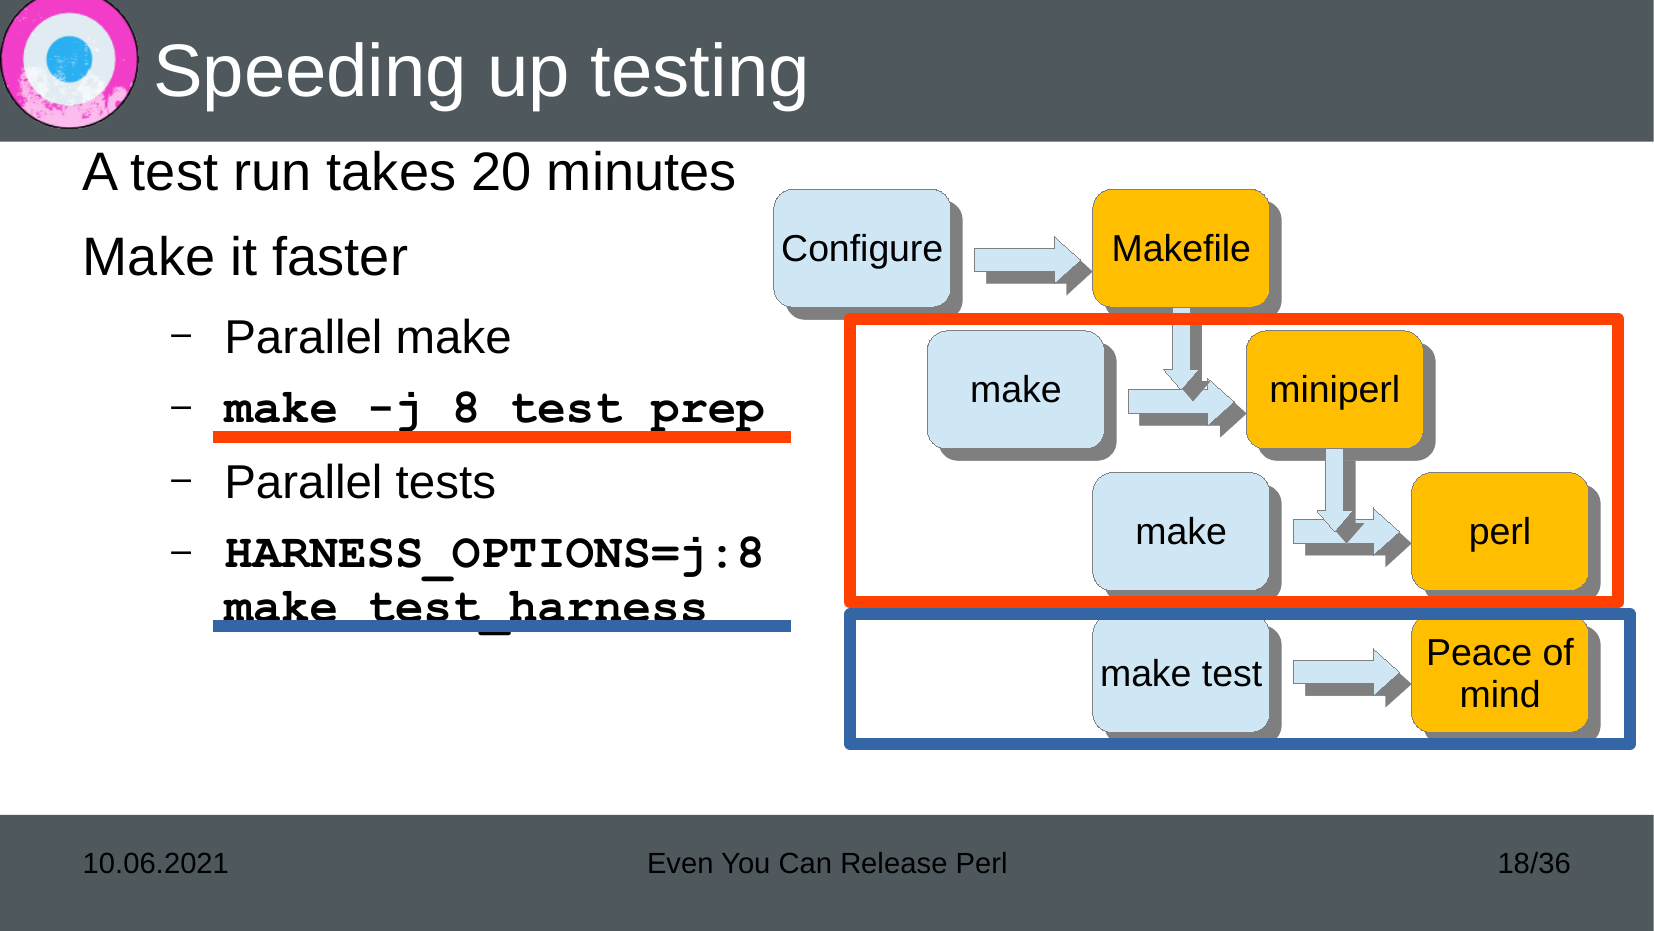

# Speeding up testing
A test run takes 20 minutes
Make it faster
Parallel make
make -j 8 test_prep
Parallel tests
HARNESS_OPTIONS=j:8 make test_harness
Configure
Makefile
make
miniperl
make
perl
make test
Peace of
mind
08. März 2019
18